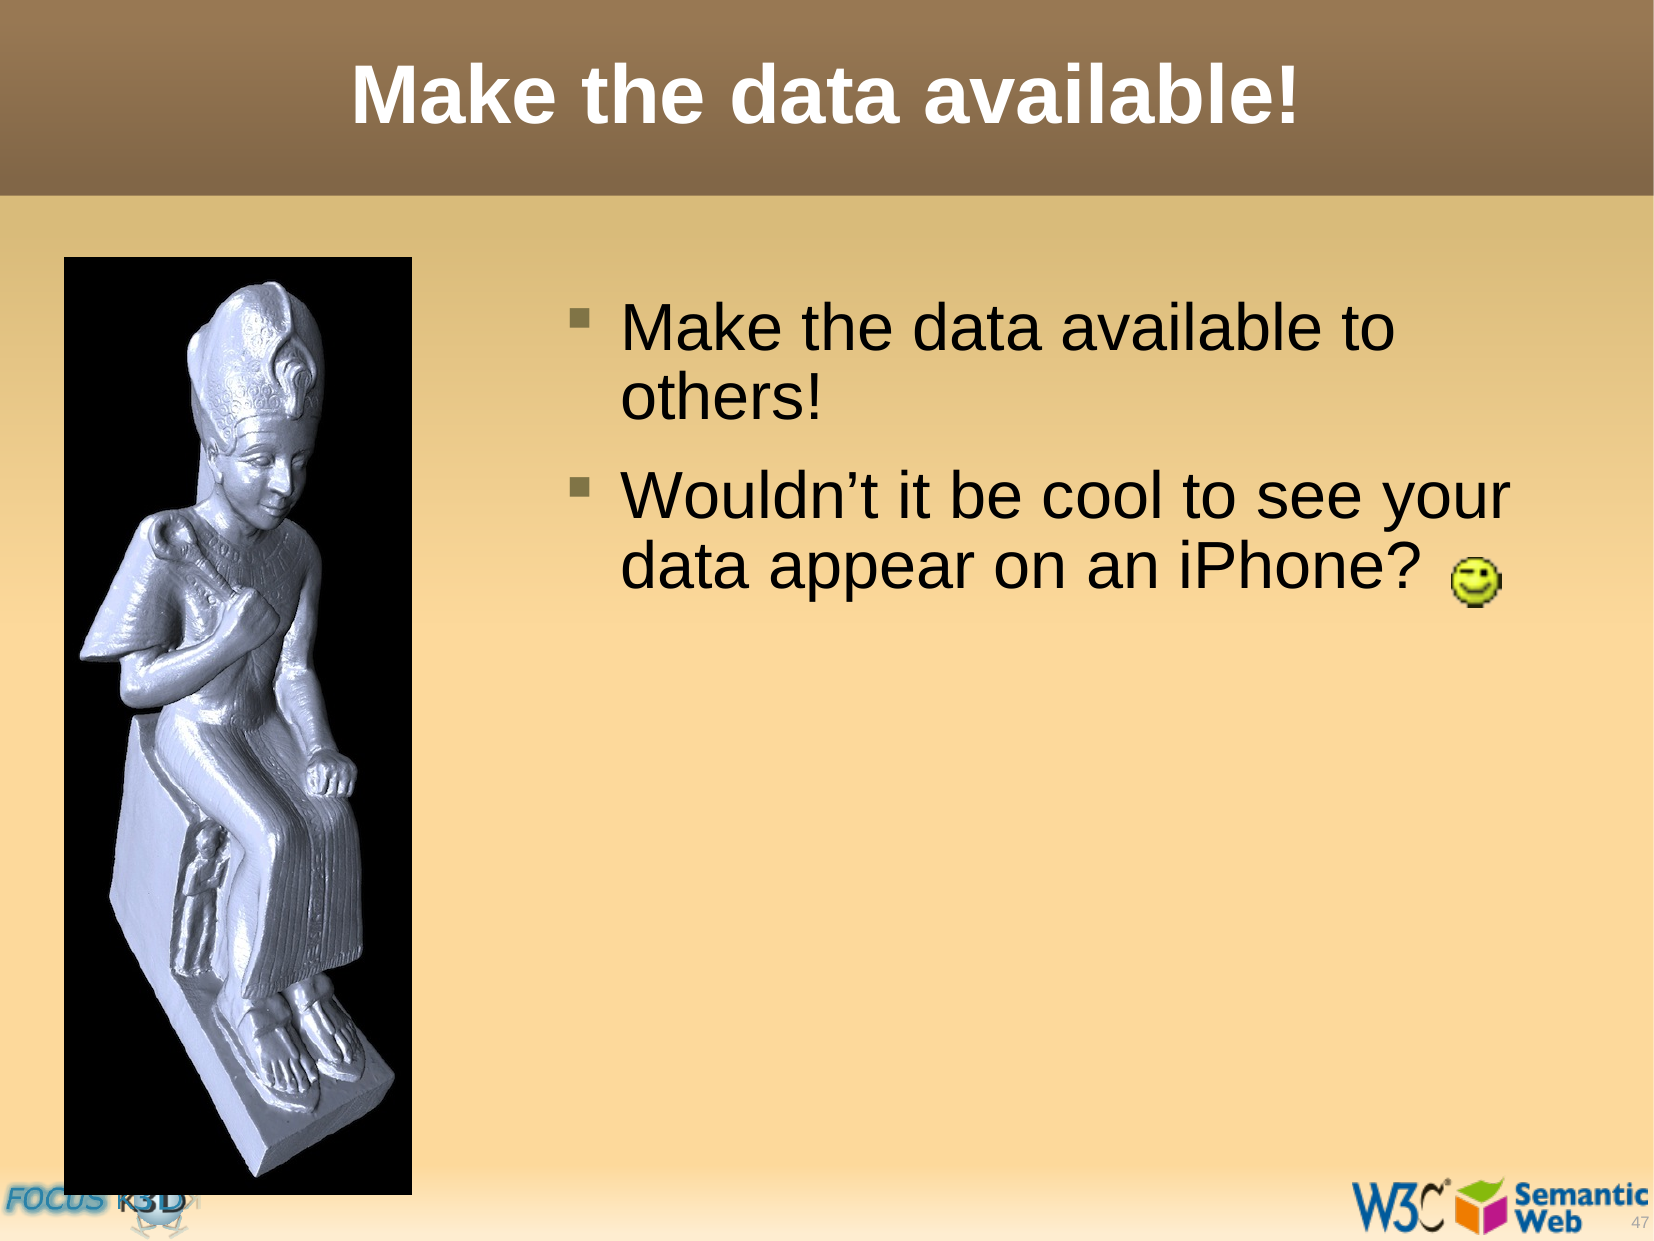

# Make the data available!
Make the data available to others!
Wouldn’t it be cool to see your data appear on an iPhone?